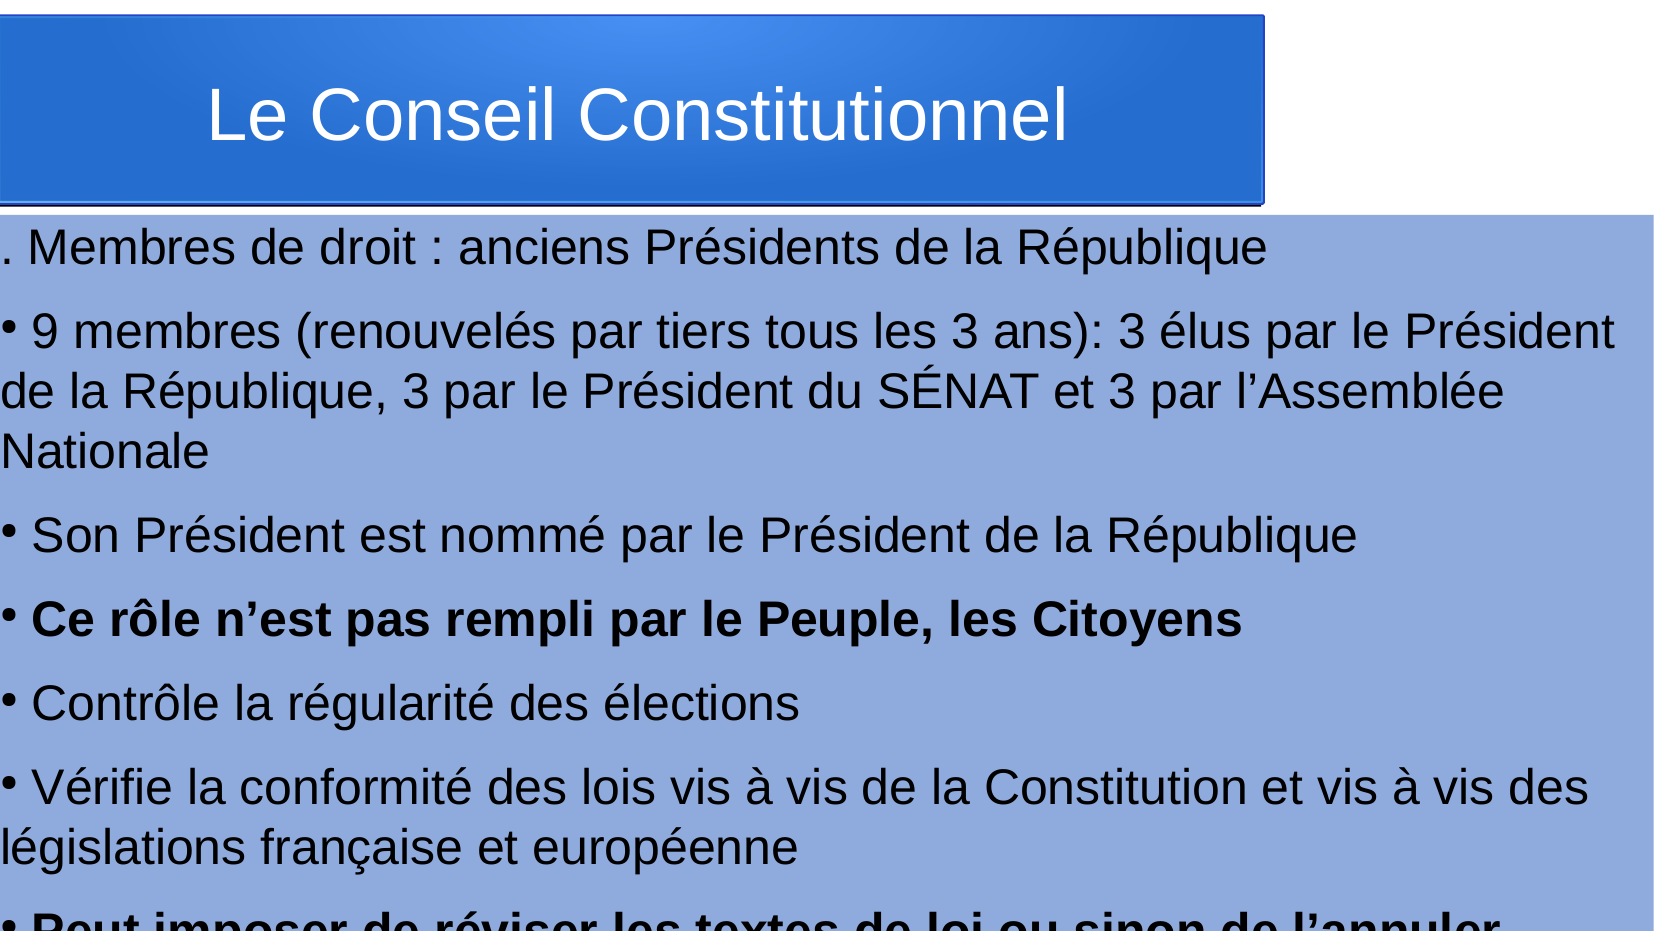

# Le Conseil Constitutionnel
. Membres de droit : anciens Présidents de la République
 9 membres (renouvelés par tiers tous les 3 ans): 3 élus par le Président de la République, 3 par le Président du SÉNAT et 3 par l’Assemblée Nationale
 Son Président est nommé par le Président de la République
 Ce rôle n’est pas rempli par le Peuple, les Citoyens
 Contrôle la régularité des élections
 Vérifie la conformité des lois vis à vis de la Constitution et vis à vis des législations française et européenne
 Peut imposer de réviser les textes de loi ou sinon de l’annuler